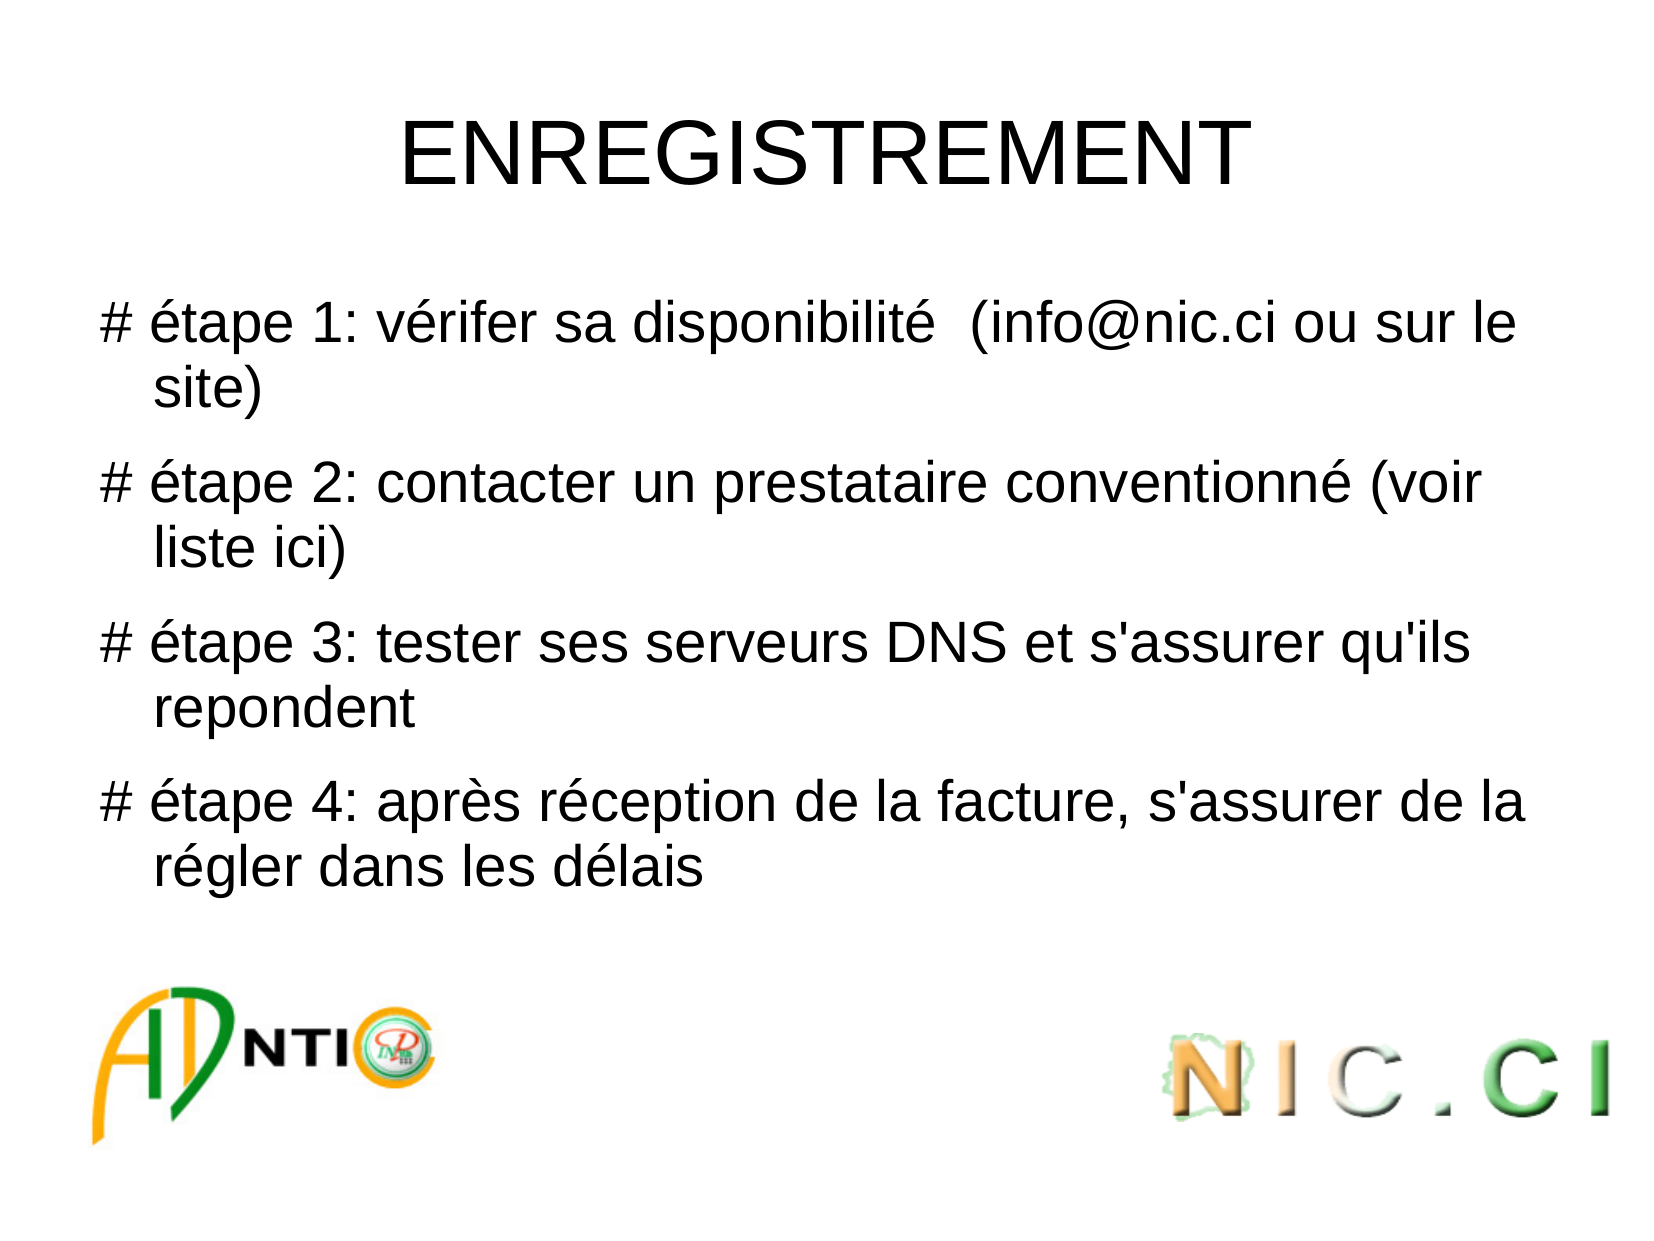

# ENREGISTREMENT
# étape 1: vérifer sa disponibilité (info@nic.ci ou sur le site)
# étape 2: contacter un prestataire conventionné (voir liste ici)
# étape 3: tester ses serveurs DNS et s'assurer qu'ils repondent
# étape 4: après réception de la facture, s'assurer de la régler dans les délais